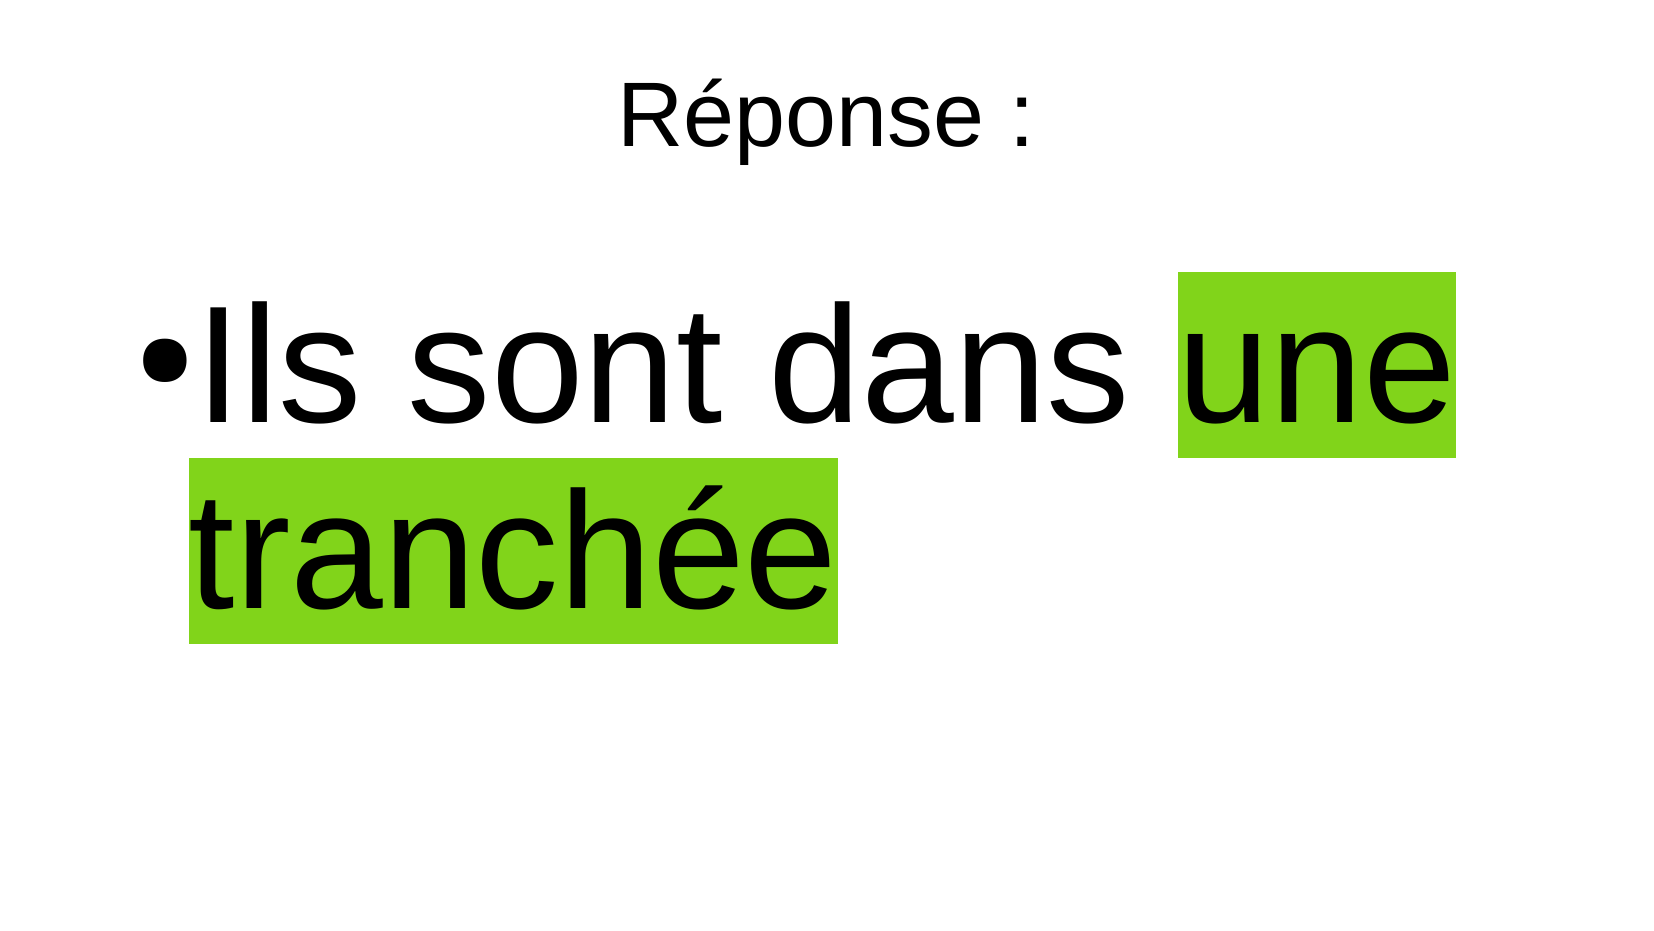

# Réponse :
Ils sont dans une tranchée